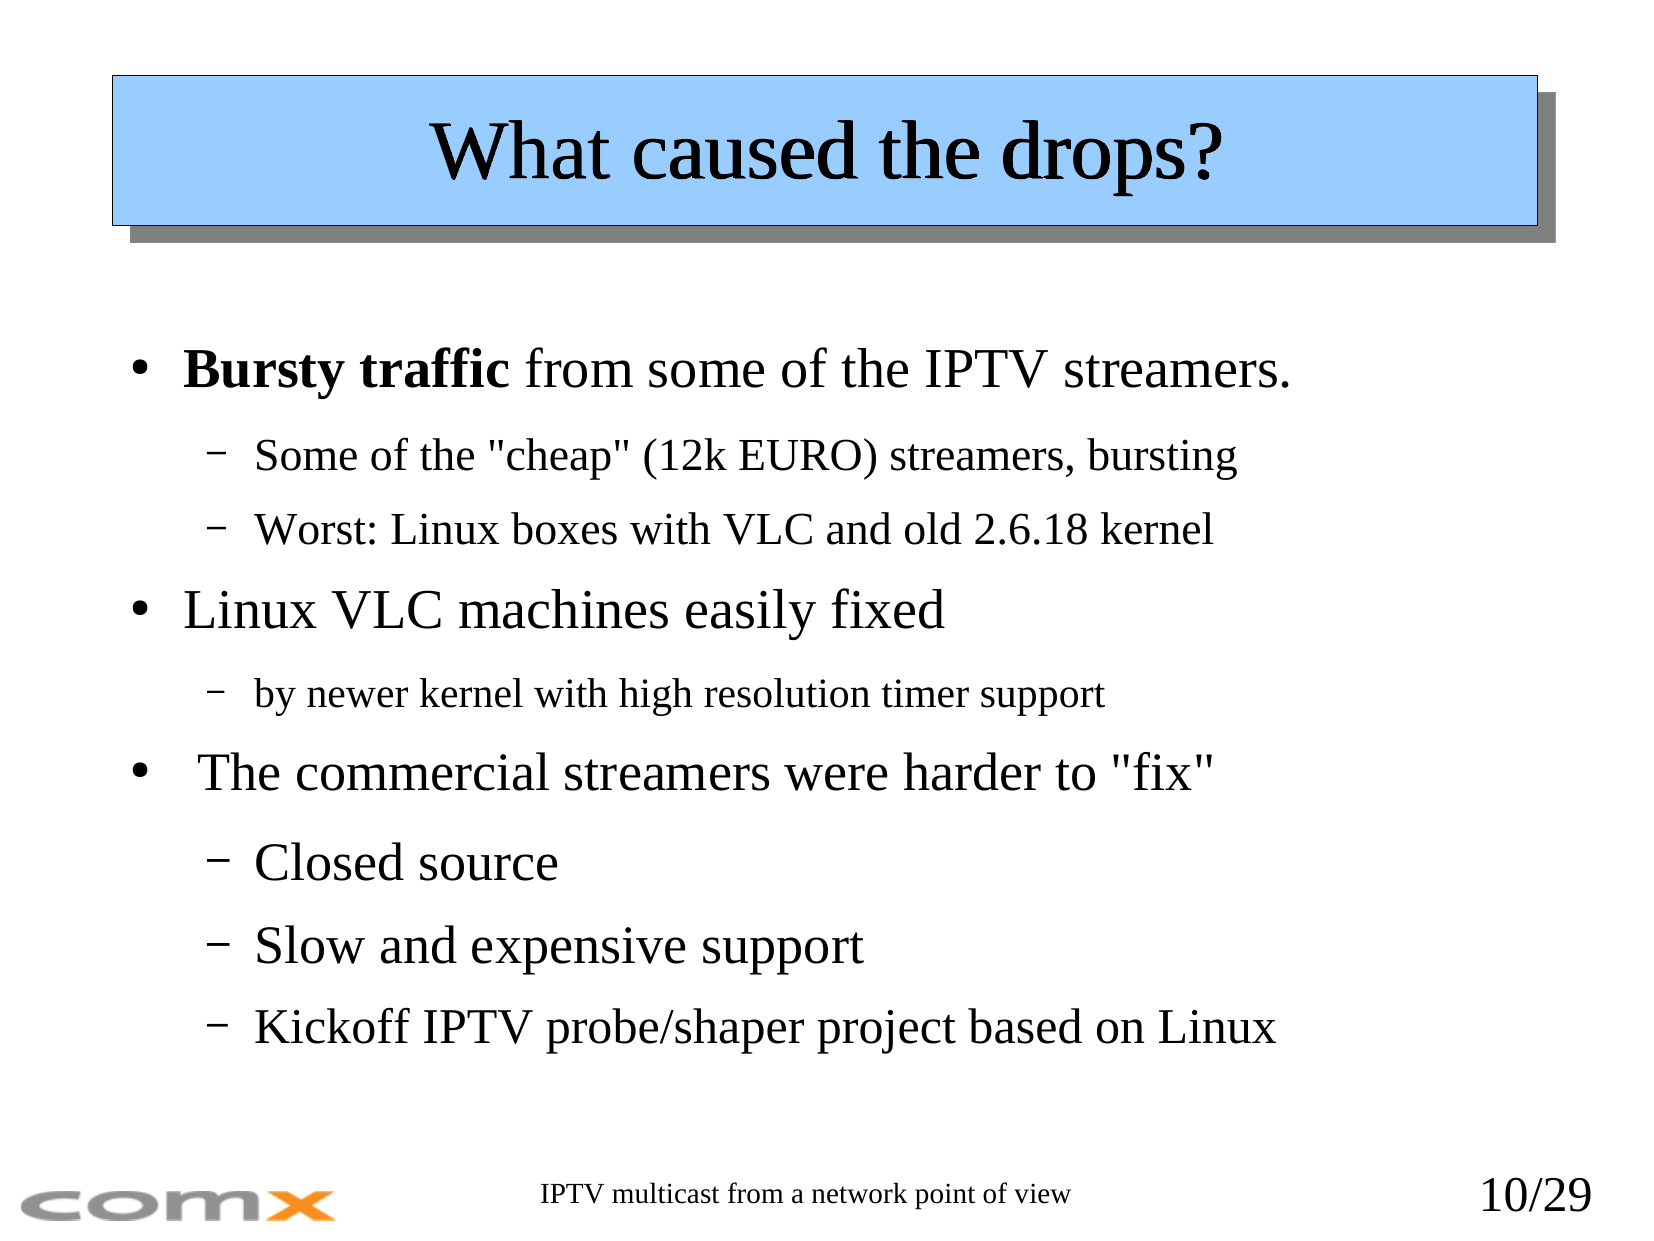

# What caused the drops?
Bursty traffic from some of the IPTV streamers.
Some of the "cheap" (12k EURO) streamers, bursting
Worst: Linux boxes with VLC and old 2.6.18 kernel
Linux VLC machines easily fixed
by newer kernel with high resolution timer support
 The commercial streamers were harder to "fix"
Closed source
Slow and expensive support
Kickoff IPTV probe/shaper project based on Linux